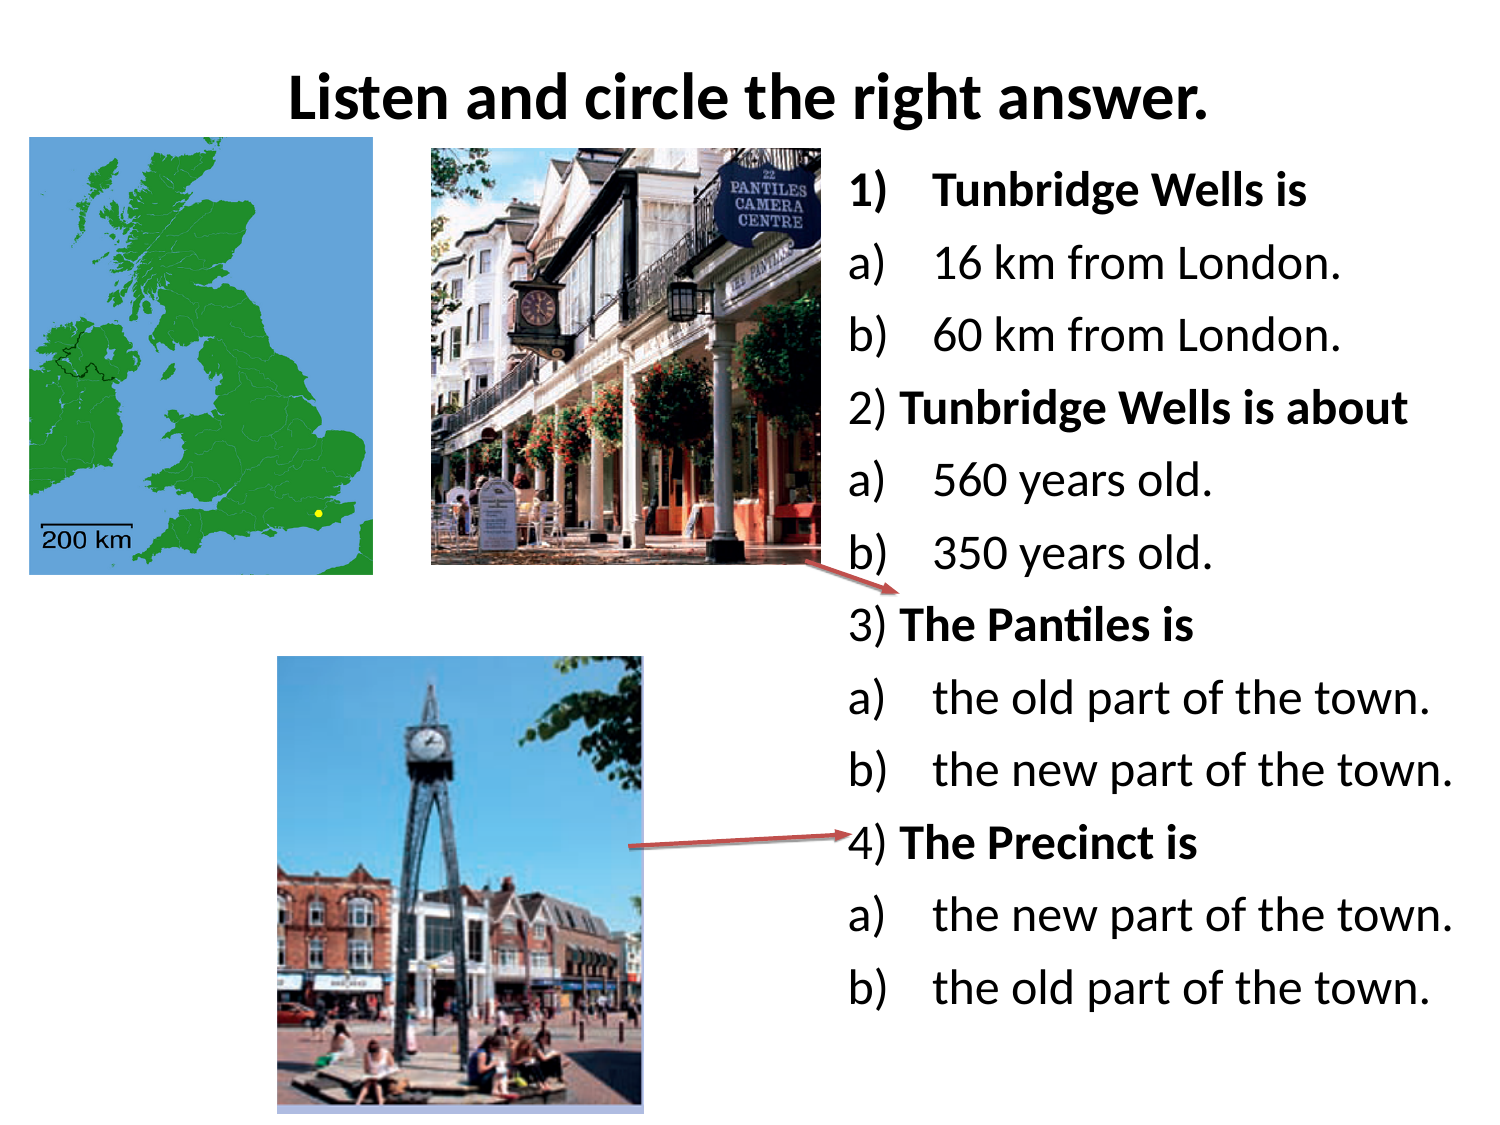

# Listen and circle the right answer.
Tunbridge Wells is
16 km from London.
60 km from London.
2) Tunbridge Wells is about
560 years old.
350 years old.
3) The Pantiles is
the old part of the town.
the new part of the town.
4) The Precinct is
the new part of the town.
the old part of the town.